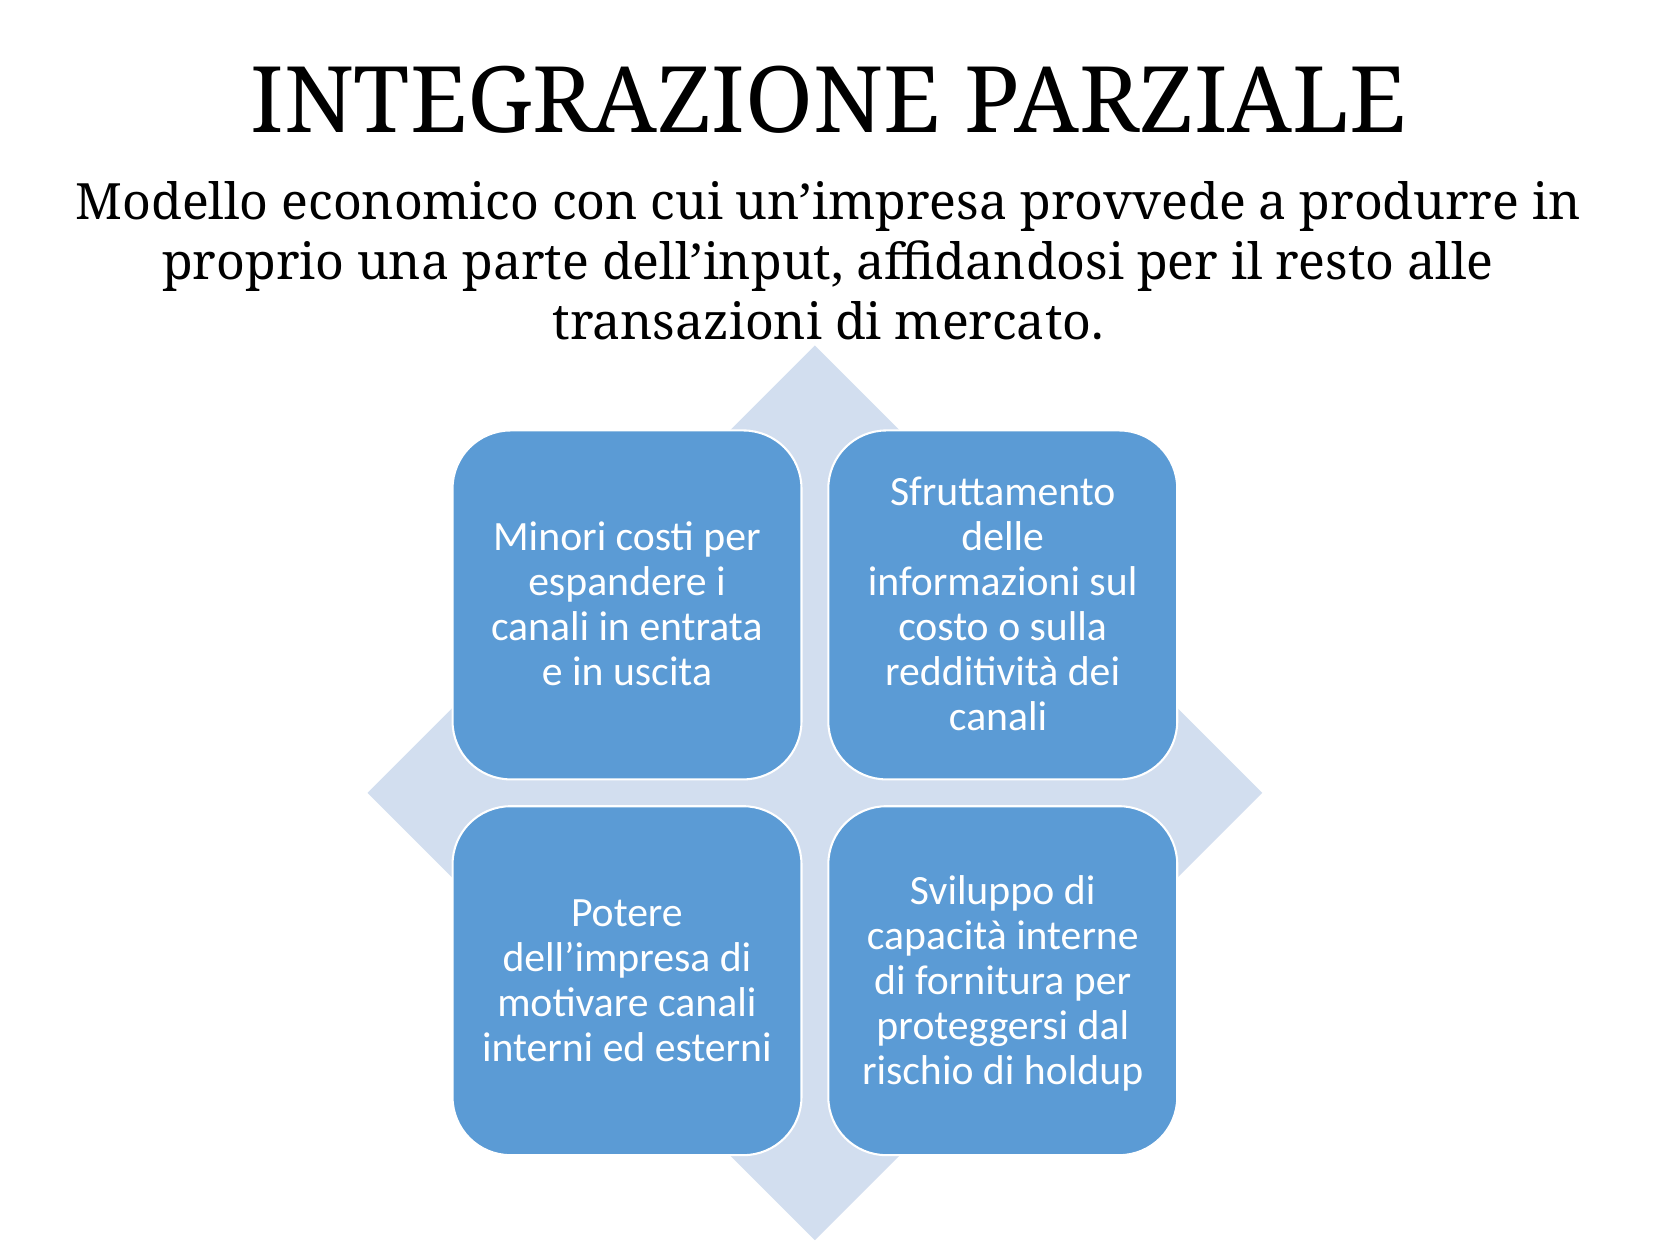

# INTEGRAZIONE PARZIALE
Modello economico con cui un’impresa provvede a produrre in proprio una parte dell’input, affidandosi per il resto alle transazioni di mercato.
Minori costi per espandere i canali in entrata e in uscita
Sfruttamento delle informazioni sul costo o sulla redditività dei canali
Potere dell’impresa di motivare canali interni ed esterni
Sviluppo di capacità interne di fornitura per proteggersi dal rischio di holdup